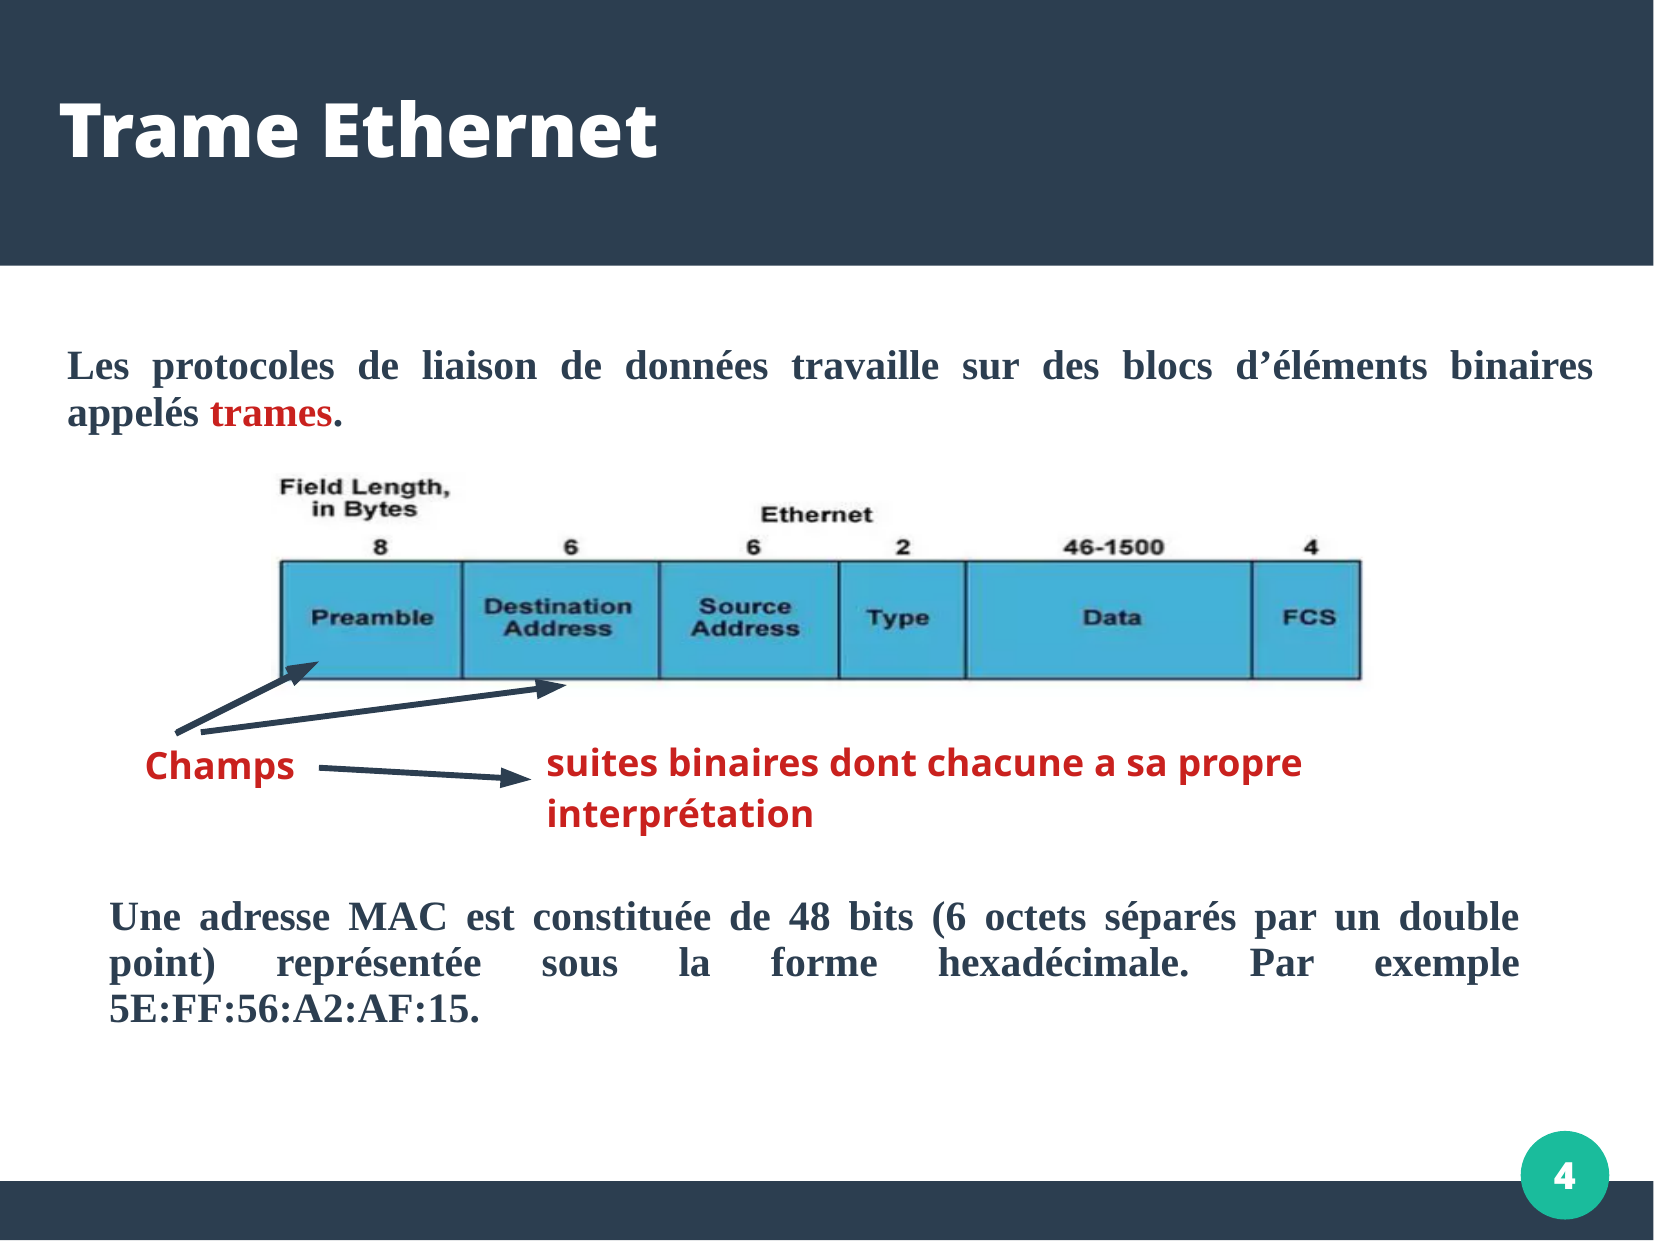

# Trame Ethernet
Les protocoles de liaison de données travaille sur des blocs d’éléments binaires appelés trames.
suites binaires dont chacune a sa propre
interprétation
Champs
Une adresse MAC est constituée de 48 bits (6 octets séparés par un double point) représentée sous la forme hexadécimale. Par exemple 5E:FF:56:A2:AF:15.
4